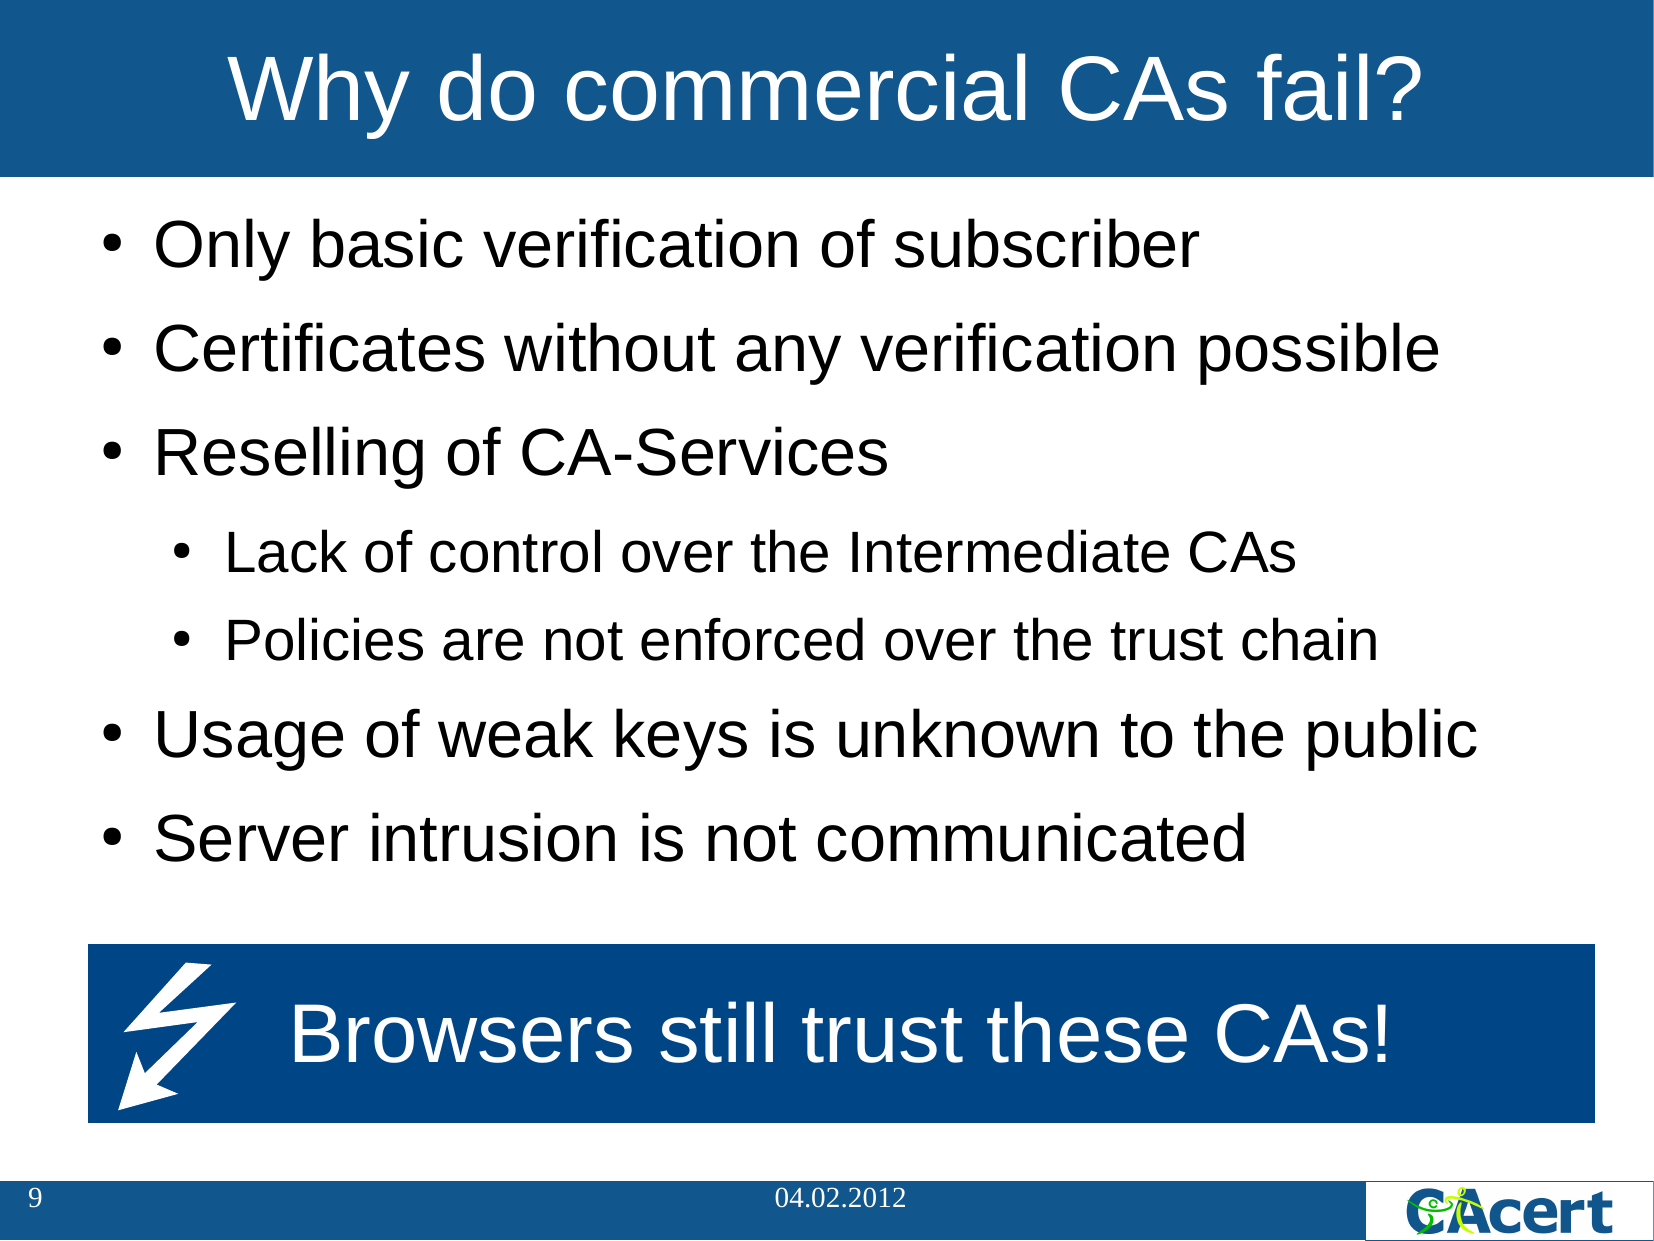

# Why do commercial CAs fail?
Only basic verification of subscriber
Certificates without any verification possible
Reselling of CA-Services
Lack of control over the Intermediate CAs
Policies are not enforced over the trust chain
Usage of weak keys is unknown to the public
Server intrusion is not communicated
Browsers still trust these CAs!
9
04.02.2012